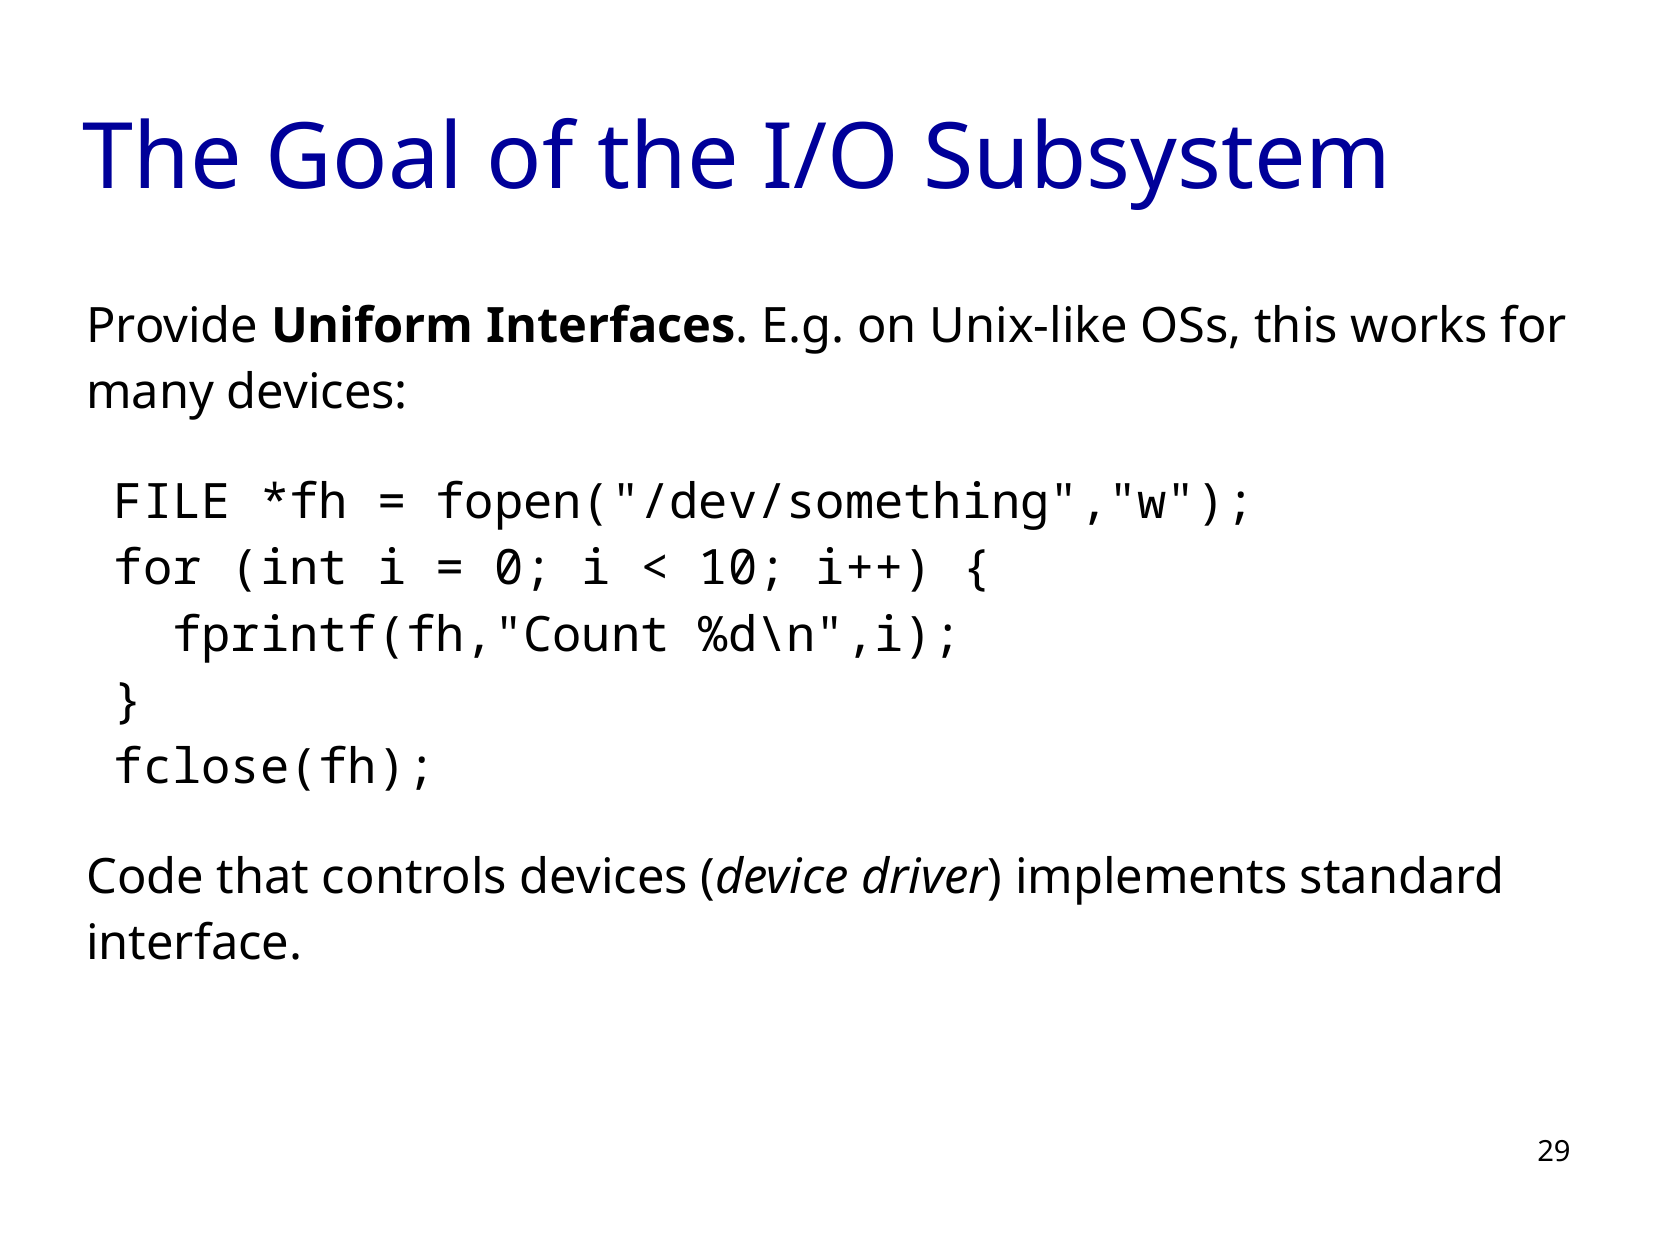

# The Goal of the I/O Subsystem
Provide Uniform Interfaces. E.g. on Unix-like OSs, this works for many devices:
	FILE *fh = fopen("/dev/something","w");
	for (int i = 0; i < 10; i++) {
	 fprintf(fh,"Count %d\n",i);
	}
	fclose(fh);
Code that controls devices (device driver) implements standard interface.
29